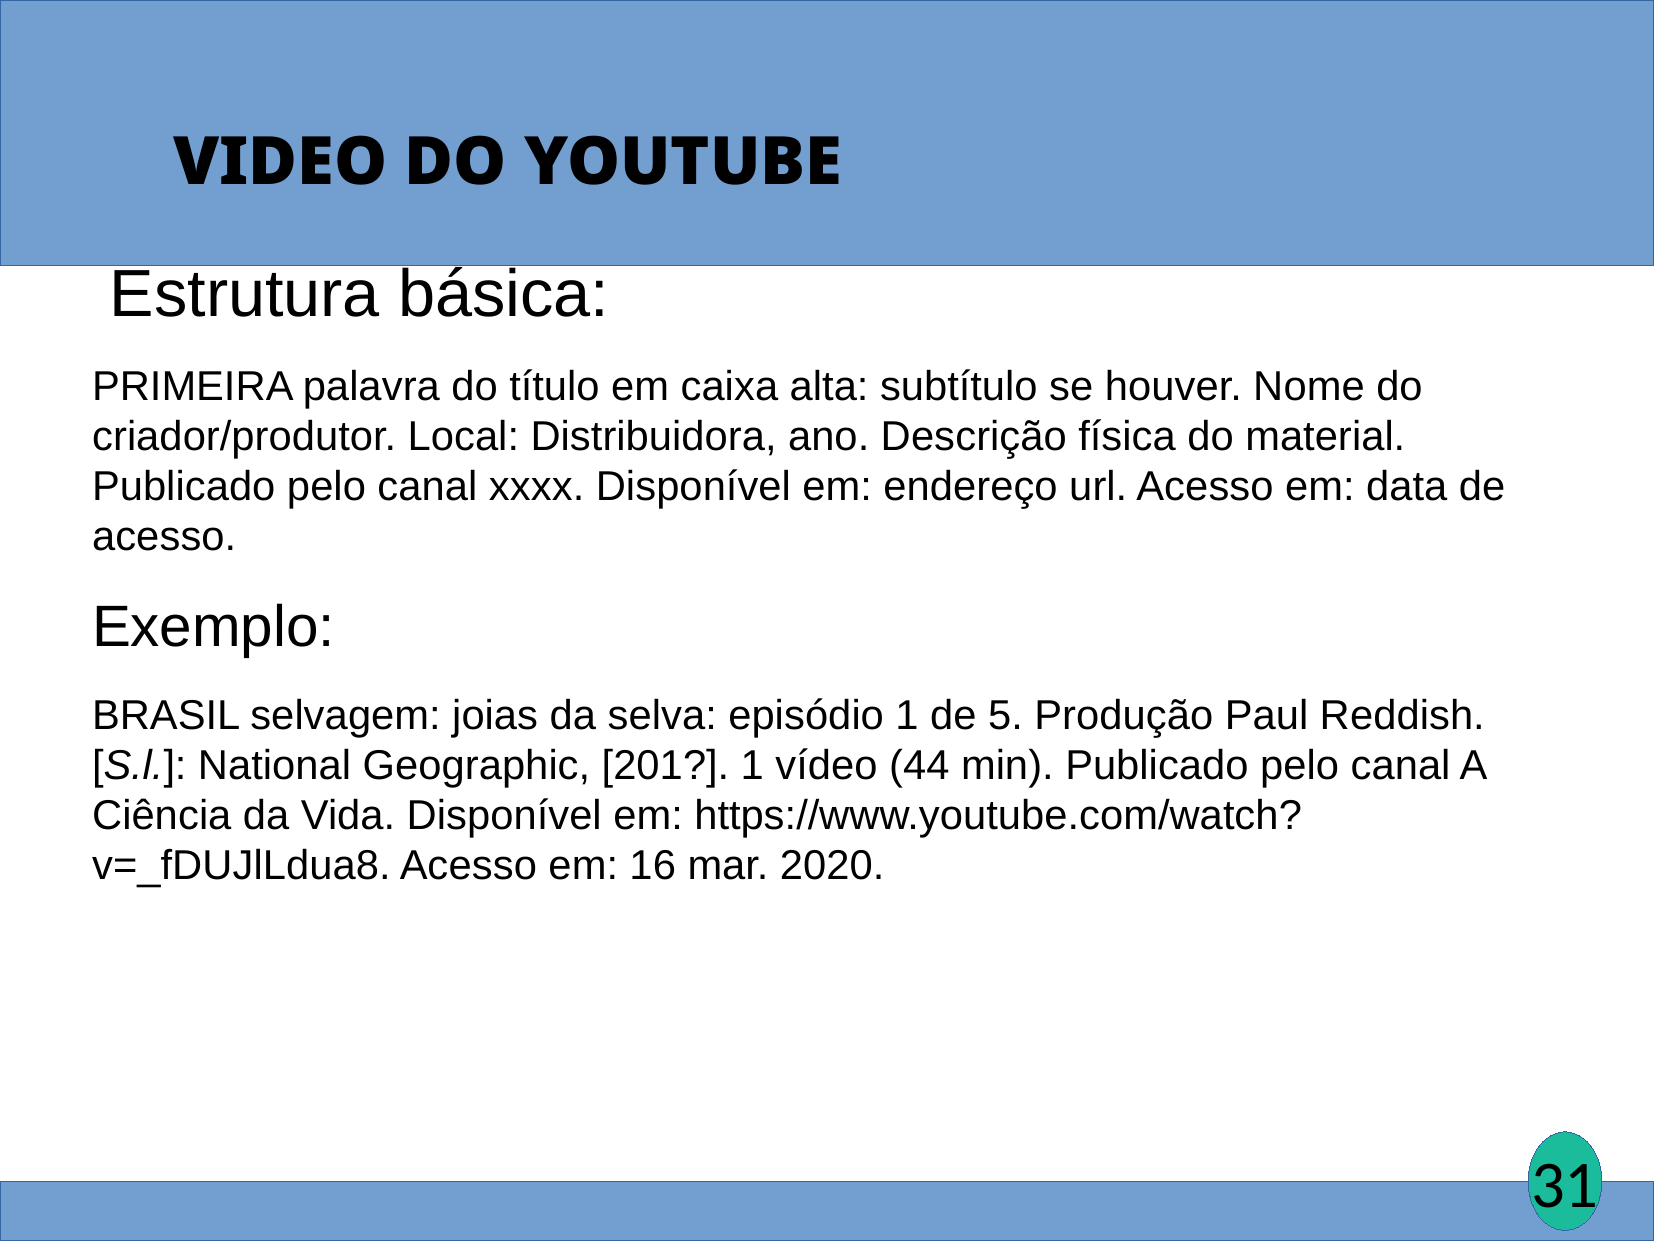

# VIDEO DO YOUTUBE
Estrutura básica:
PRIMEIRA palavra do título em caixa alta: subtítulo se houver. Nome do criador/produtor. Local: Distribuidora, ano. Descrição física do material. Publicado pelo canal xxxx. Disponível em: endereço url. Acesso em: data de acesso.
Exemplo:
BRASIL selvagem: joias da selva: episódio 1 de 5. Produção Paul Reddish. [S.l.]: National Geographic, [201?]. 1 vídeo (44 min). Publicado pelo canal A Ciência da Vida. Disponível em: https://www.youtube.com/watch?v=_fDUJlLdua8. Acesso em: 16 mar. 2020.